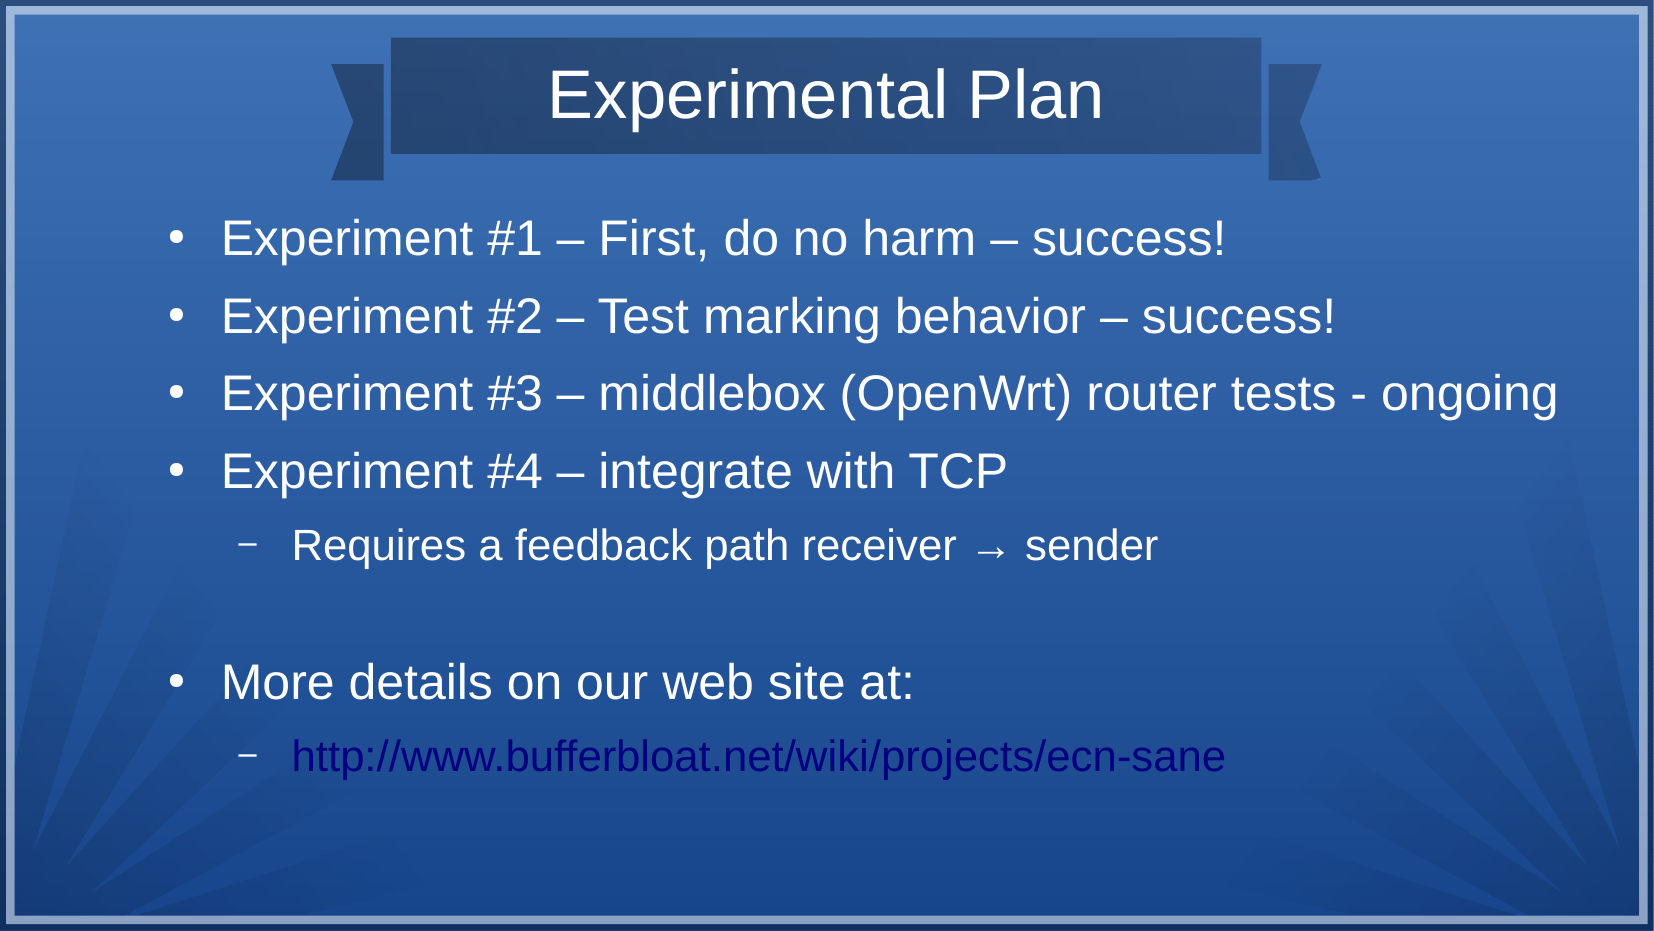

# Experimental Plan
Experiment #1 – First, do no harm – success!
Experiment #2 – Test marking behavior – success!
Experiment #3 – middlebox (OpenWrt) router tests - ongoing
Experiment #4 – integrate with TCP
Requires a feedback path receiver → sender
More details on our web site at:
http://www.bufferbloat.net/wiki/projects/ecn-sane